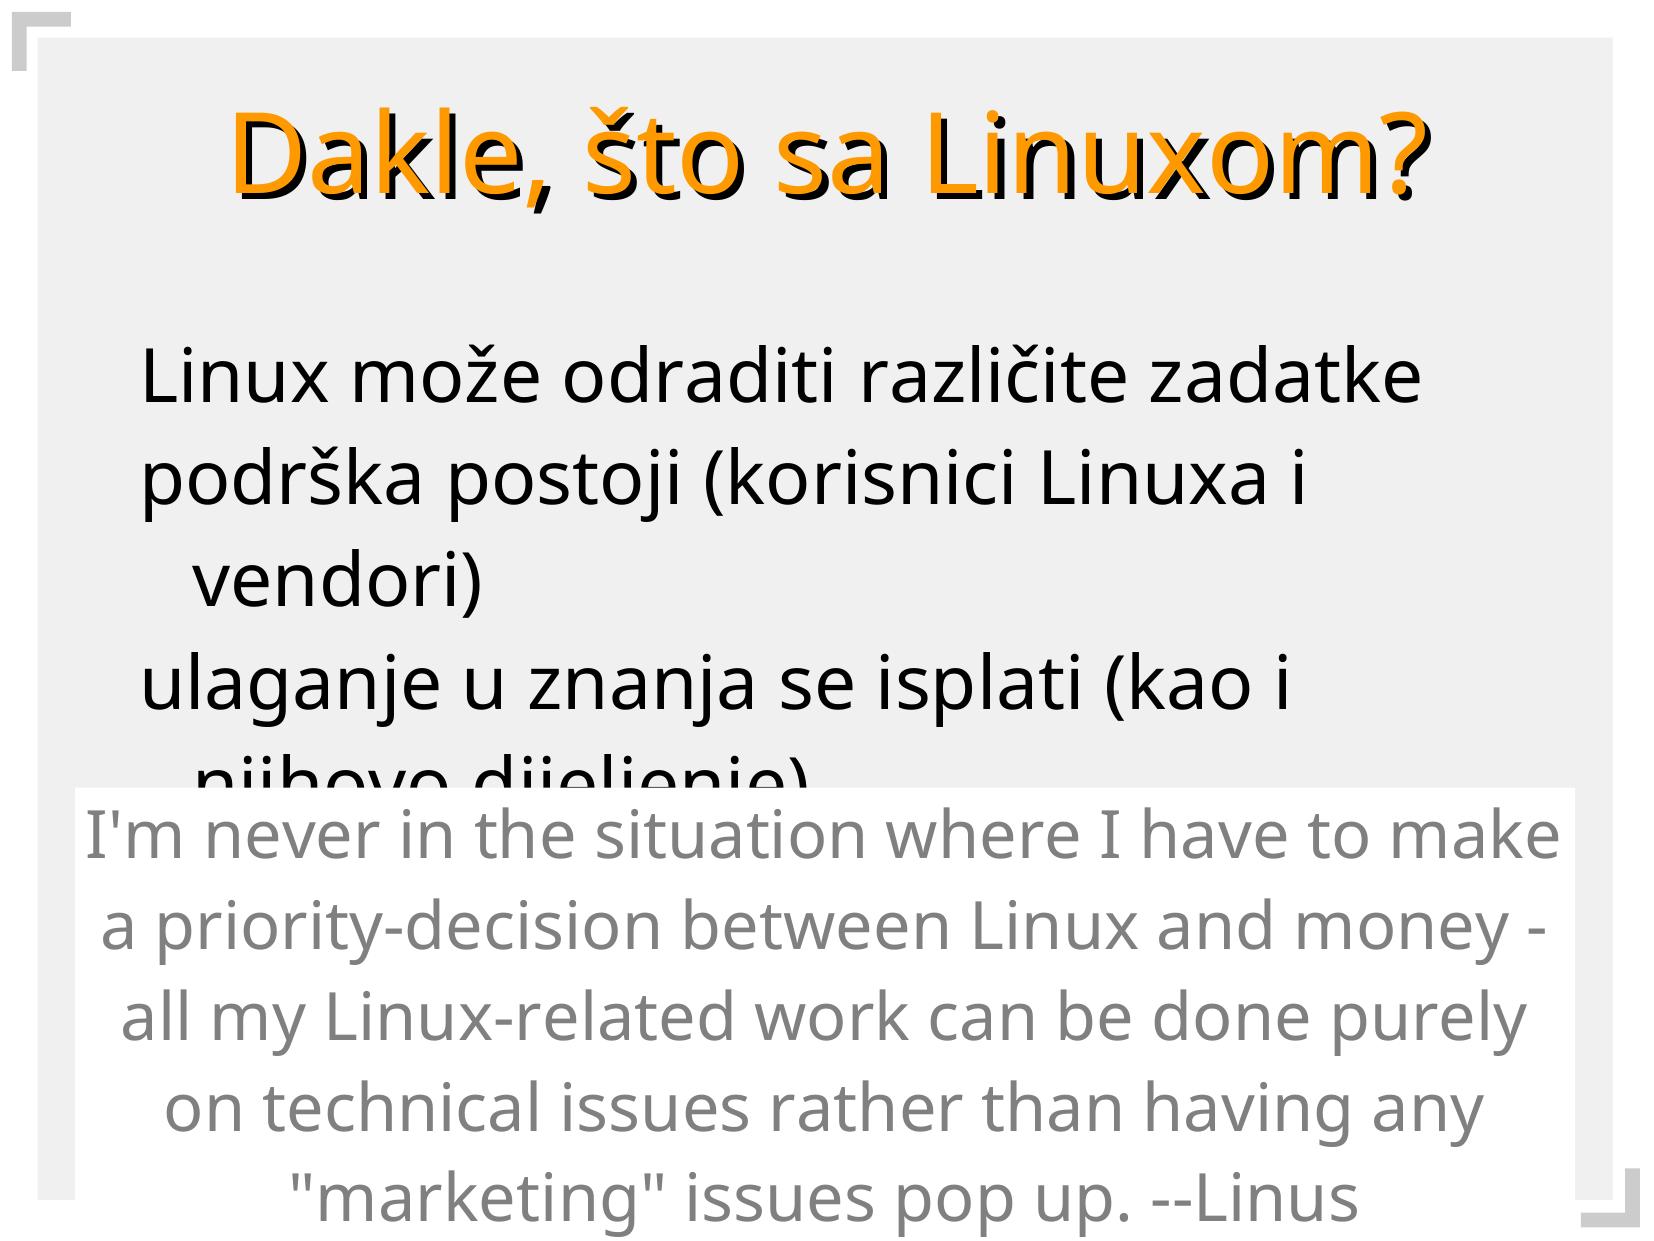

# Dakle, što sa Linuxom?
Linux može odraditi različite zadatke
podrška postoji (korisnici Linuxa i vendori)
ulaganje u znanja se isplati (kao i njihovo dijeljenje)
I'm never in the situation where I have to make a priority-decision between Linux and money - all my Linux-related work can be done purely on technical issues rather than having any "marketing" issues pop up. --Linus